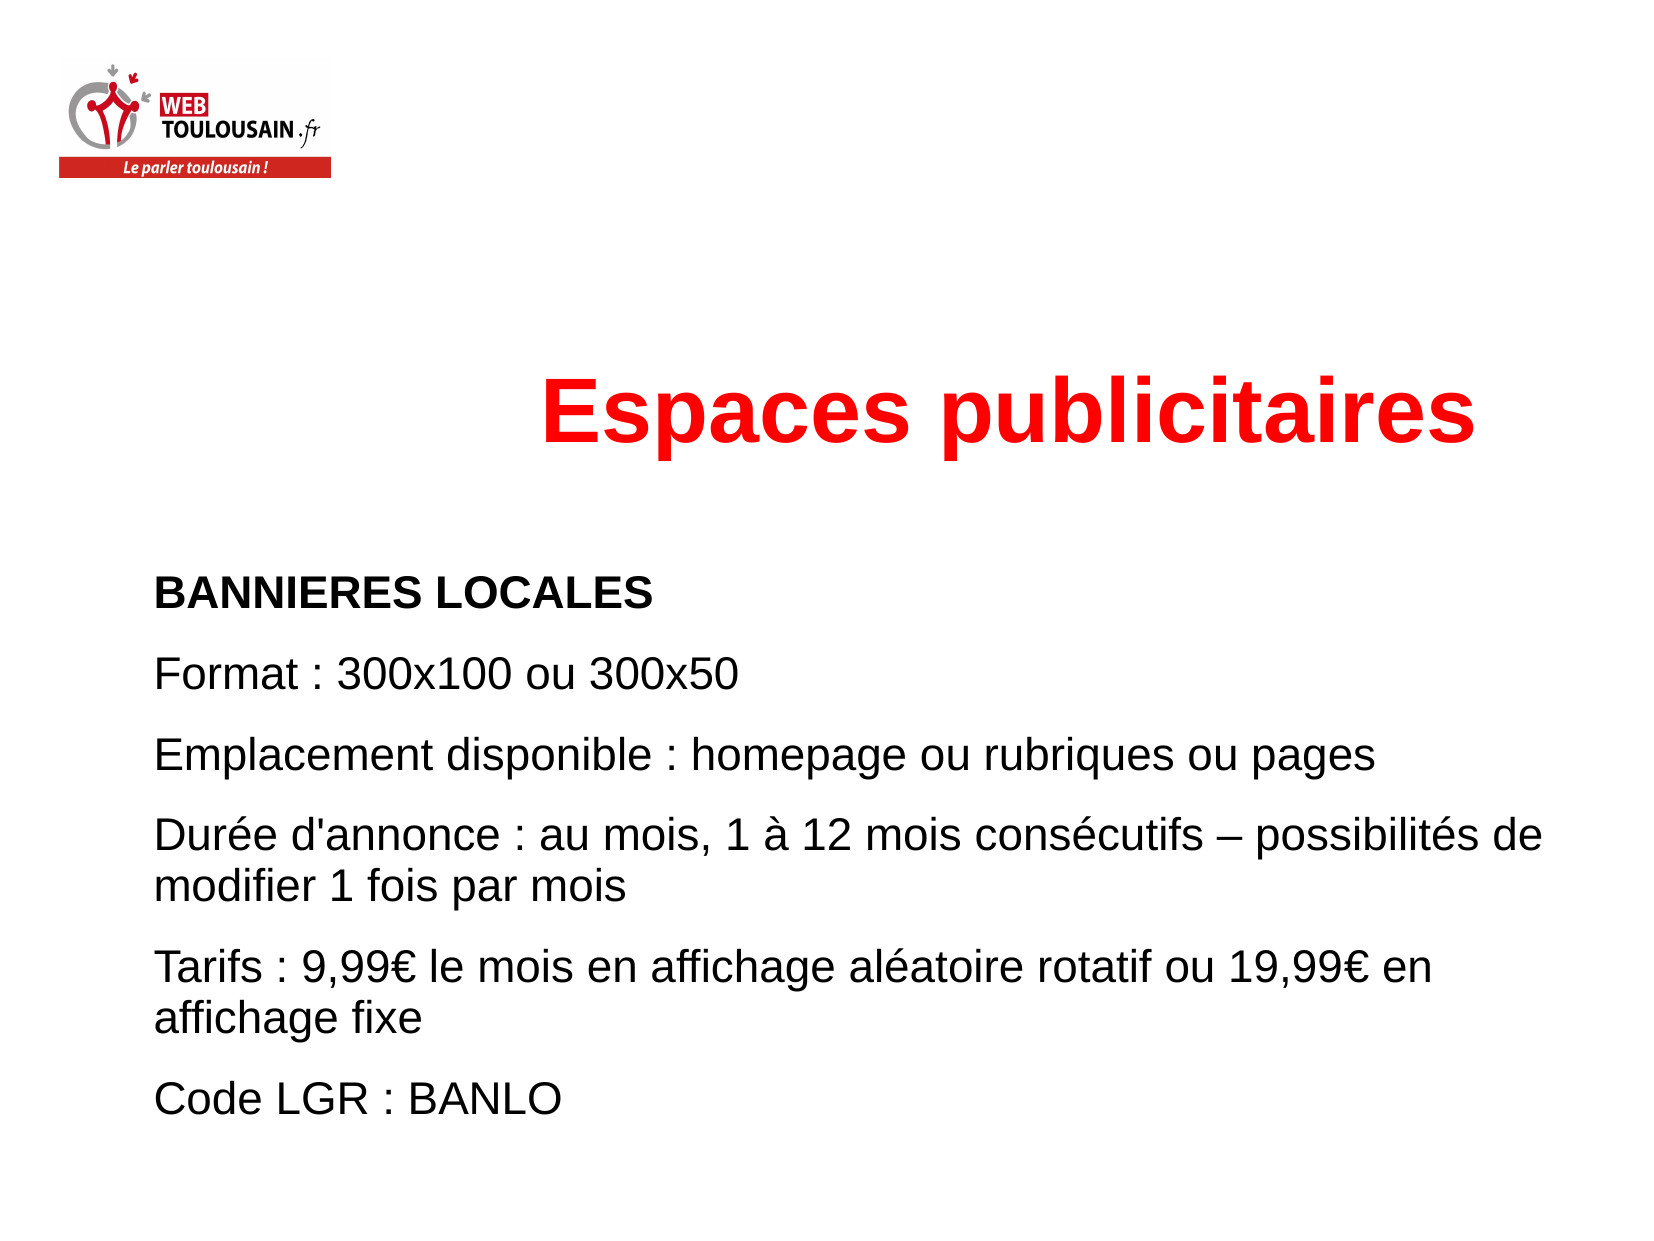

# Espaces publicitaires
BANNIERES LOCALES
Format : 300x100 ou 300x50
Emplacement disponible : homepage ou rubriques ou pages
Durée d'annonce : au mois, 1 à 12 mois consécutifs – possibilités de modifier 1 fois par mois
Tarifs : 9,99€ le mois en affichage aléatoire rotatif ou 19,99€ en affichage fixe
Code LGR : BANLO